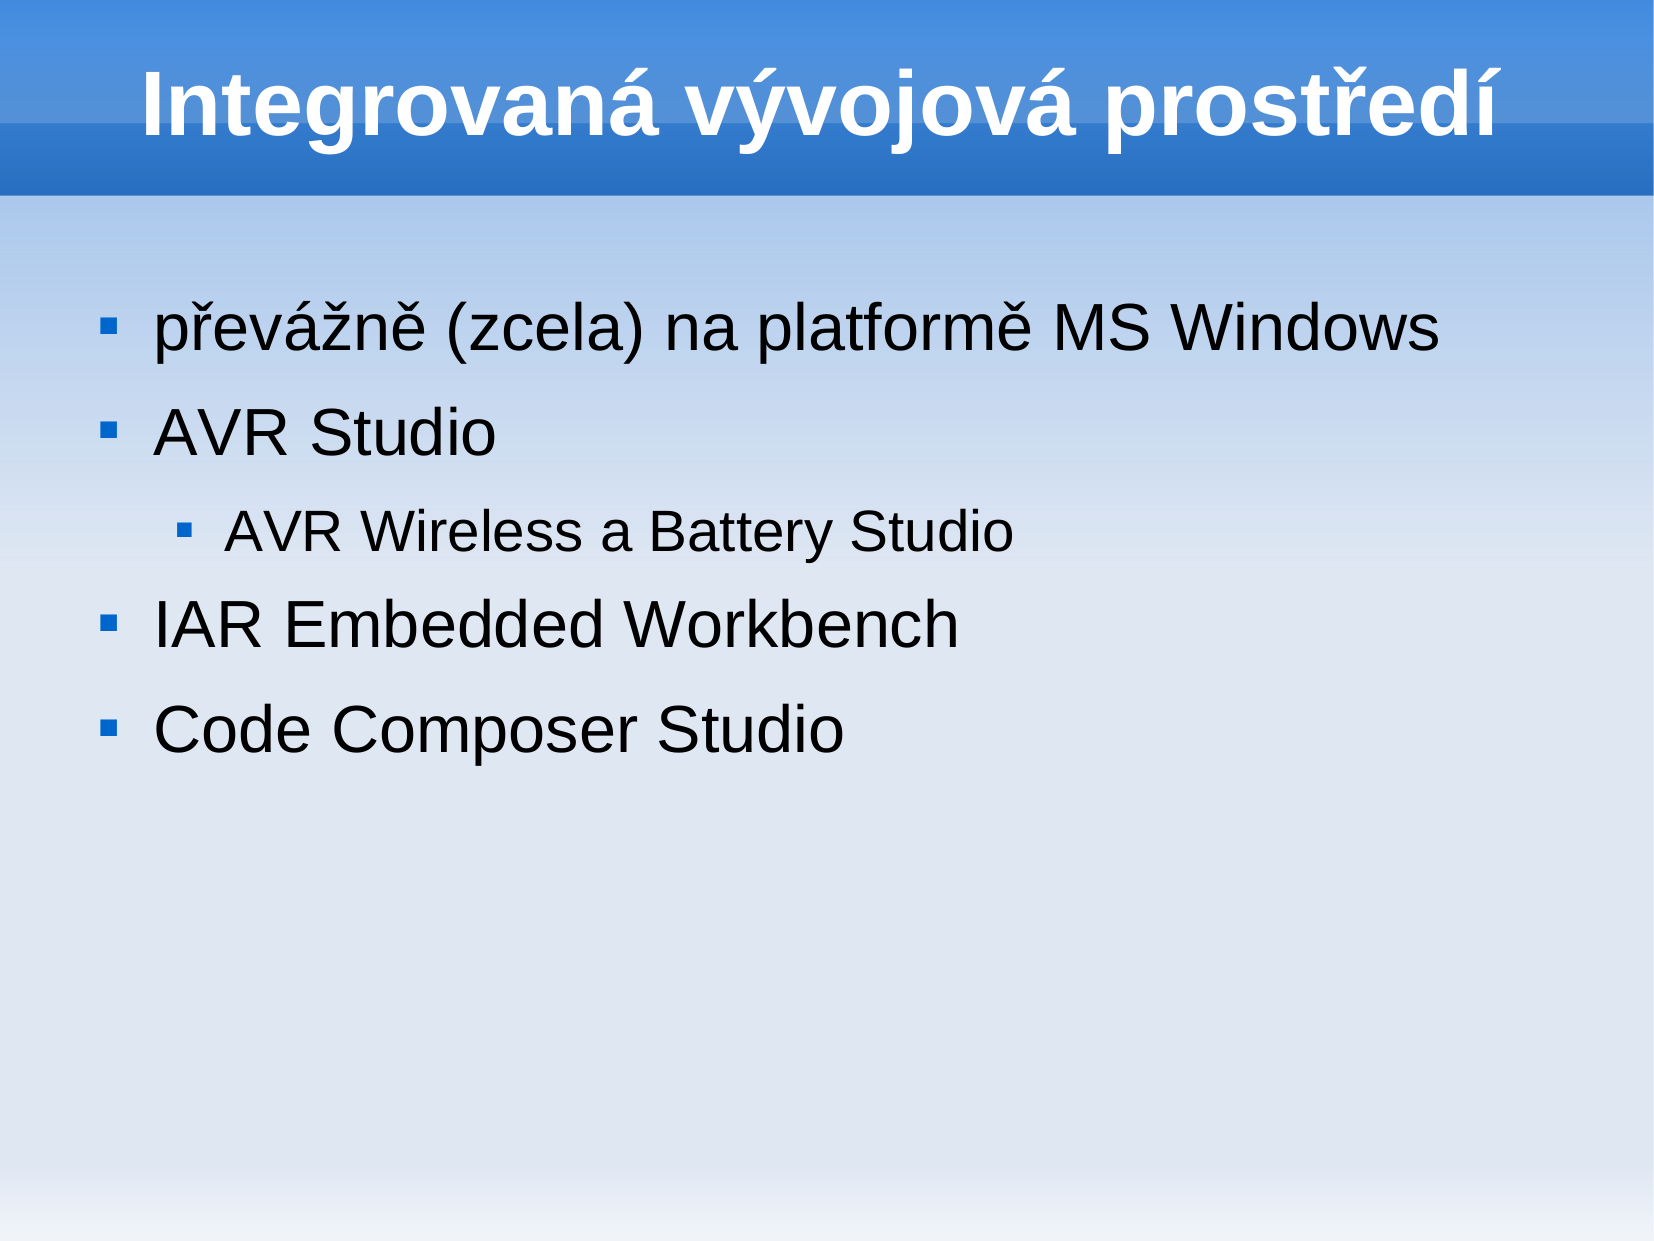

# Integrovaná vývojová prostředí
převážně (zcela) na platformě MS Windows
AVR Studio
AVR Wireless a Battery Studio
IAR Embedded Workbench
Code Composer Studio